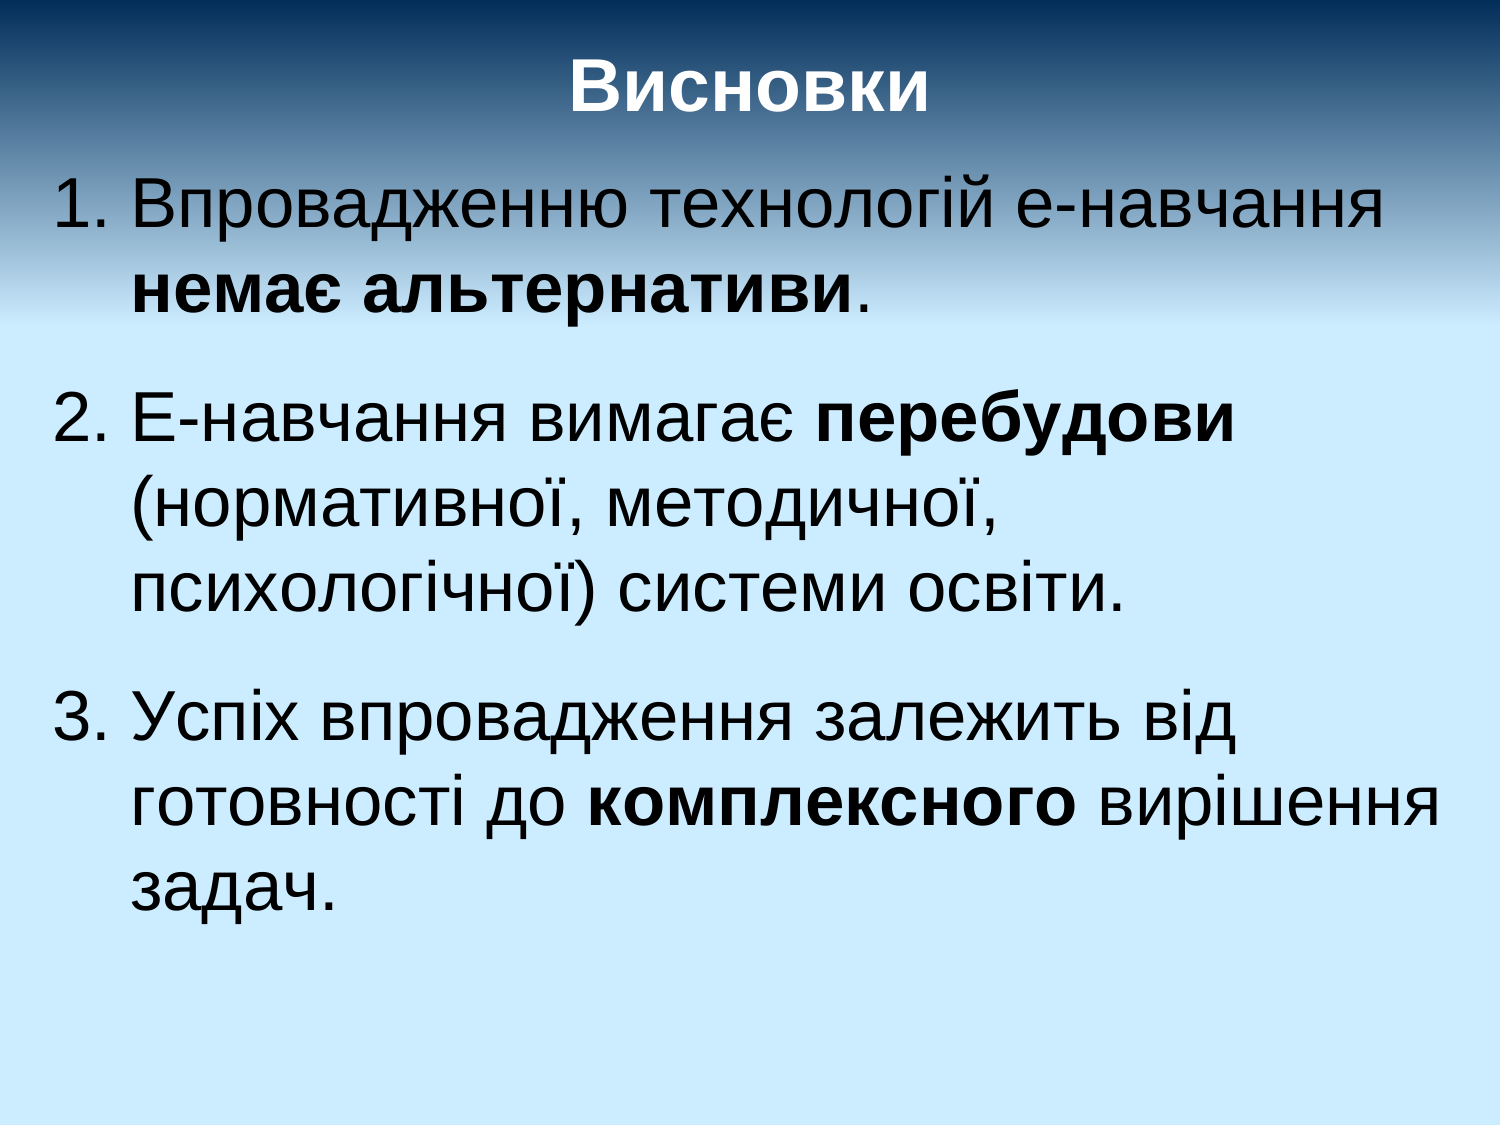

# Висновки
Впровадженню технологій е-навчання немає альтернативи.
Е-навчання вимагає перебудови (нормативної, методичної, психологічної) системи освіти.
Успіх впровадження залежить від готовності до комплексного вирішення задач.